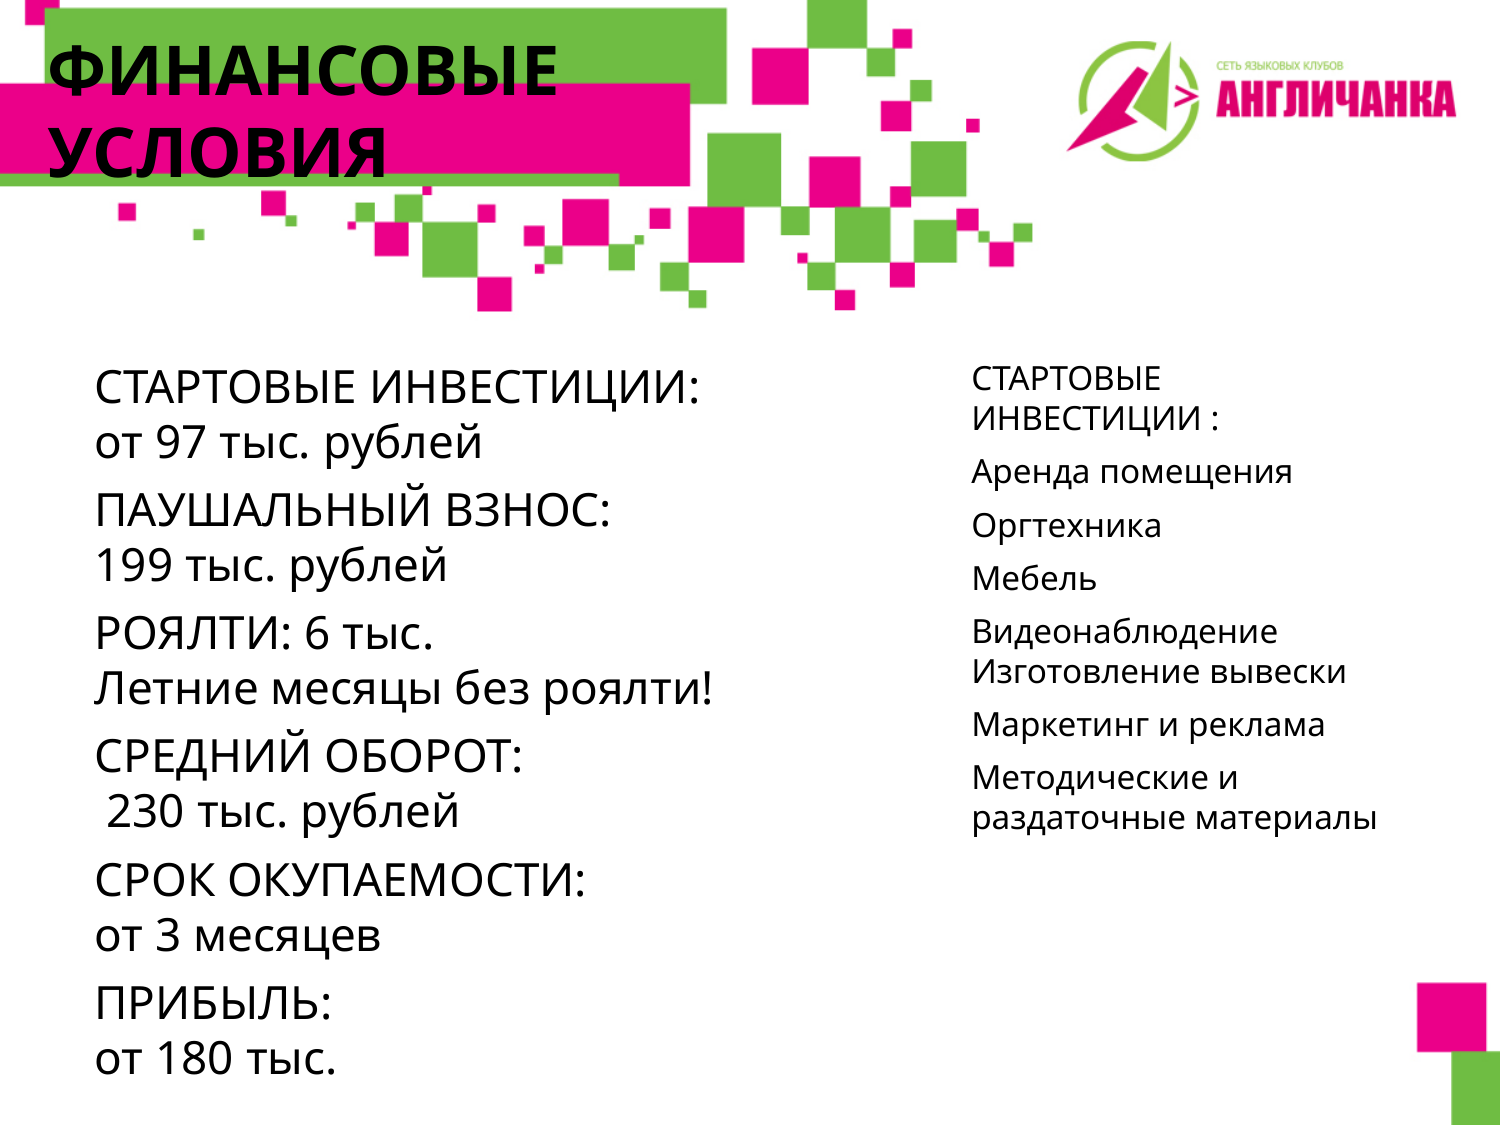

ФИНАНСОВЫЕ
УСЛОВИЯ
СТАРТОВЫЕ ИНВЕСТИЦИИ:
от 97 тыс. рублей
ПАУШАЛЬНЫЙ ВЗНОС:
199 тыс. рублей
РОЯЛТИ: 6 тыс.
Летние месяцы без роялти!
СРЕДНИЙ ОБОРОТ:
 230 тыс. рублей
СРОК ОКУПАЕМОСТИ:
от 3 месяцев
ПРИБЫЛЬ:
от 180 тыс.
СТАРТОВЫЕ ИНВЕСТИЦИИ :
Аренда помещения
Оргтехника
Мебель
Видеонаблюдение
Изготовление вывески
Маркетинг и реклама
Методические и раздаточные материалы